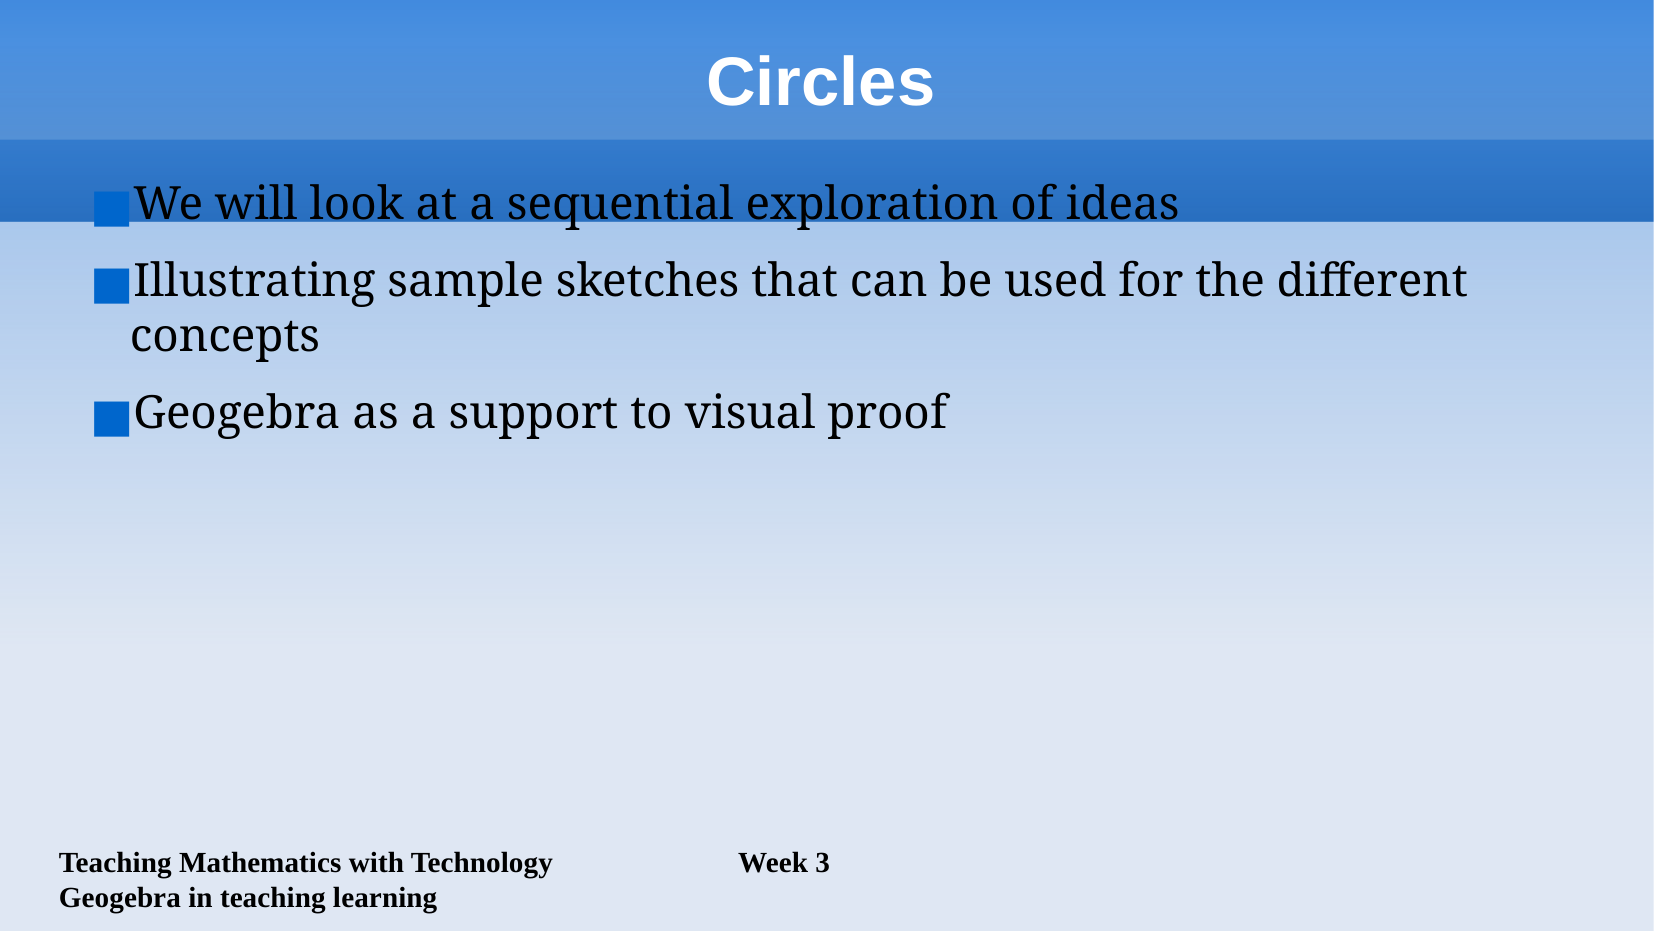

Circles
We will look at a sequential exploration of ideas
Illustrating sample sketches that can be used for the different concepts
Geogebra as a support to visual proof